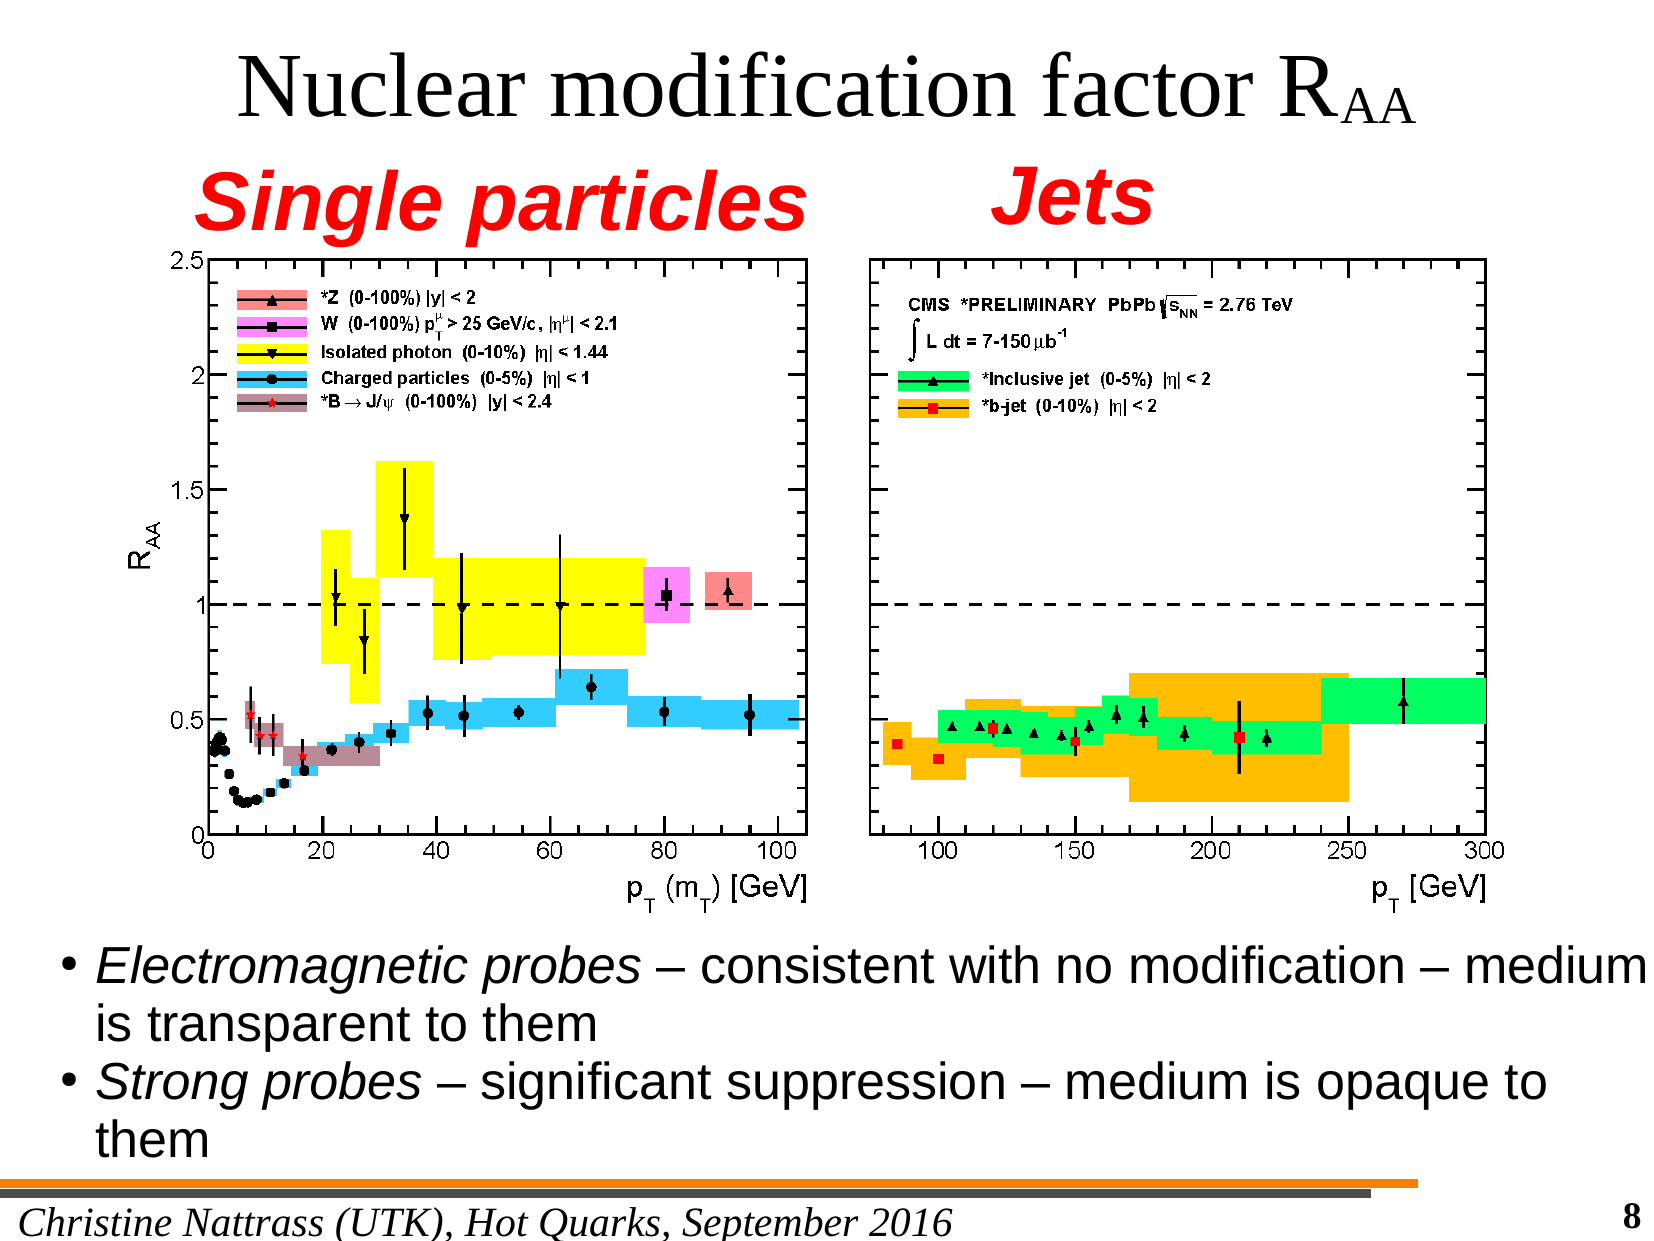

# Nuclear modification factor RAA
Jets
Single particles
Electromagnetic probes – consistent with no modification – medium is transparent to them
Strong probes – significant suppression – medium is opaque to them